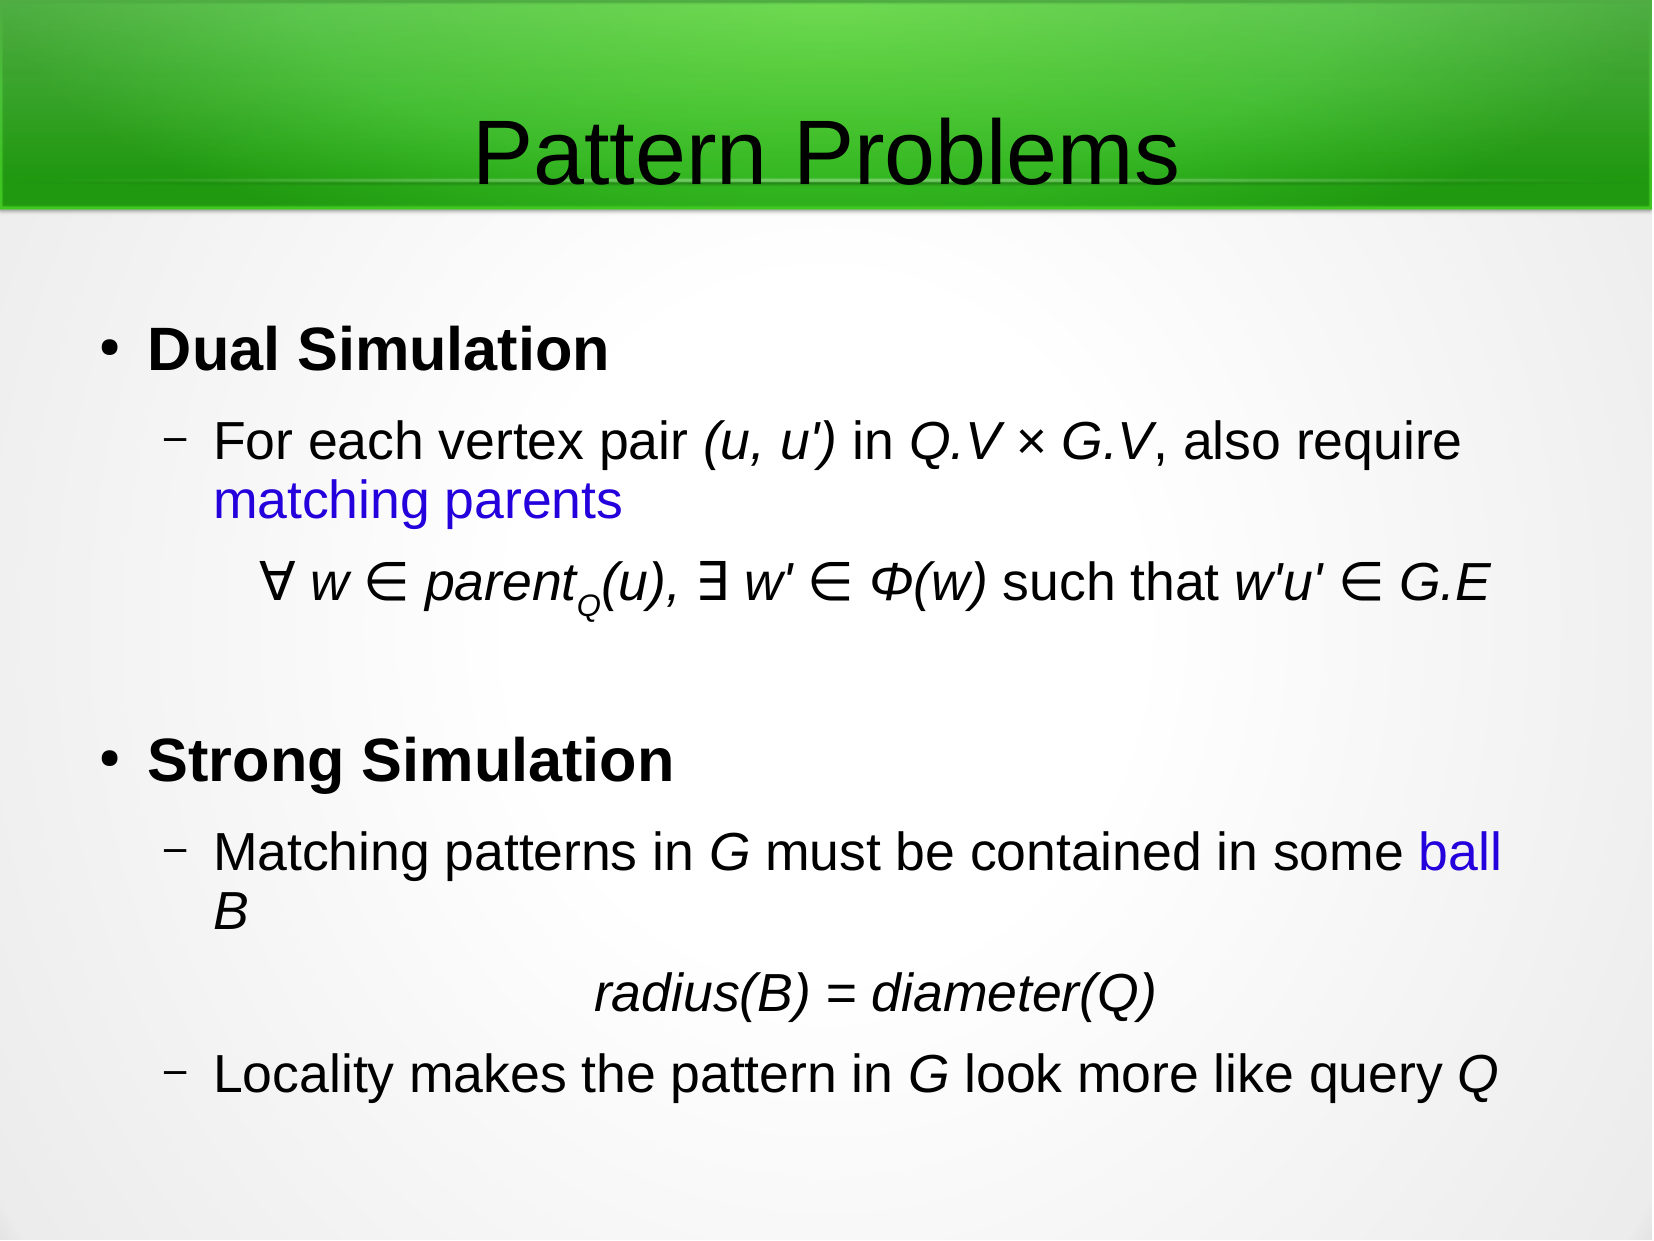

# Pattern Problems
Dual Simulation
For each vertex pair (u, u') in Q.V × G.V, also require matching parents
∀ w ∈ parentQ(u), ∃ w' ∈ Φ(w) such that w'u' ∈ G.E
Strong Simulation
Matching patterns in G must be contained in some ball B
radius(B) = diameter(Q)
Locality makes the pattern in G look more like query Q